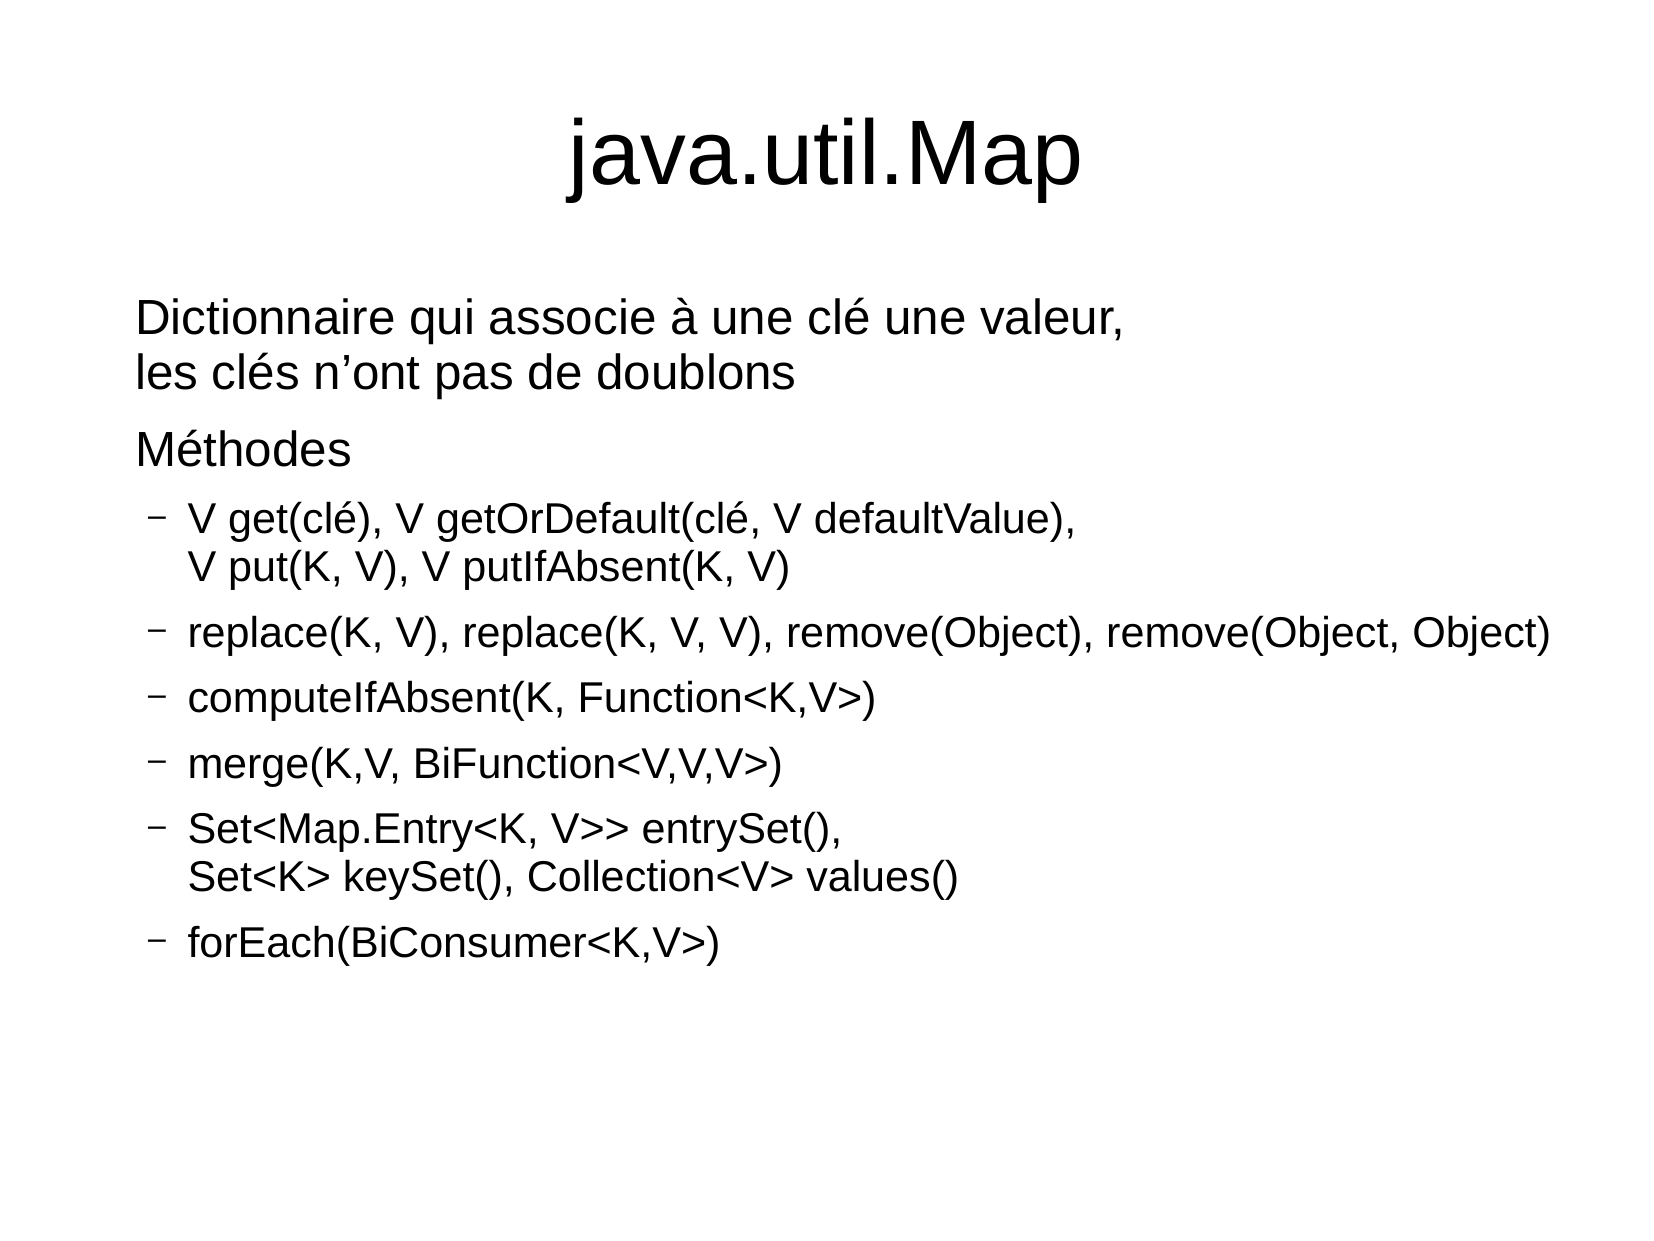

# java.util.Map
Dictionnaire qui associe à une clé une valeur,
les clés n’ont pas de doublons
Méthodes
V get(clé), V getOrDefault(clé, V defaultValue),
V put(K, V), V putIfAbsent(K, V)
replace(K, V), replace(K, V, V), remove(Object), remove(Object, Object)
computeIfAbsent(K, Function<K,V>)
merge(K,V, BiFunction<V,V,V>)
Set<Map.Entry<K, V>> entrySet(),
Set<K> keySet(), Collection<V> values()
forEach(BiConsumer<K,V>)